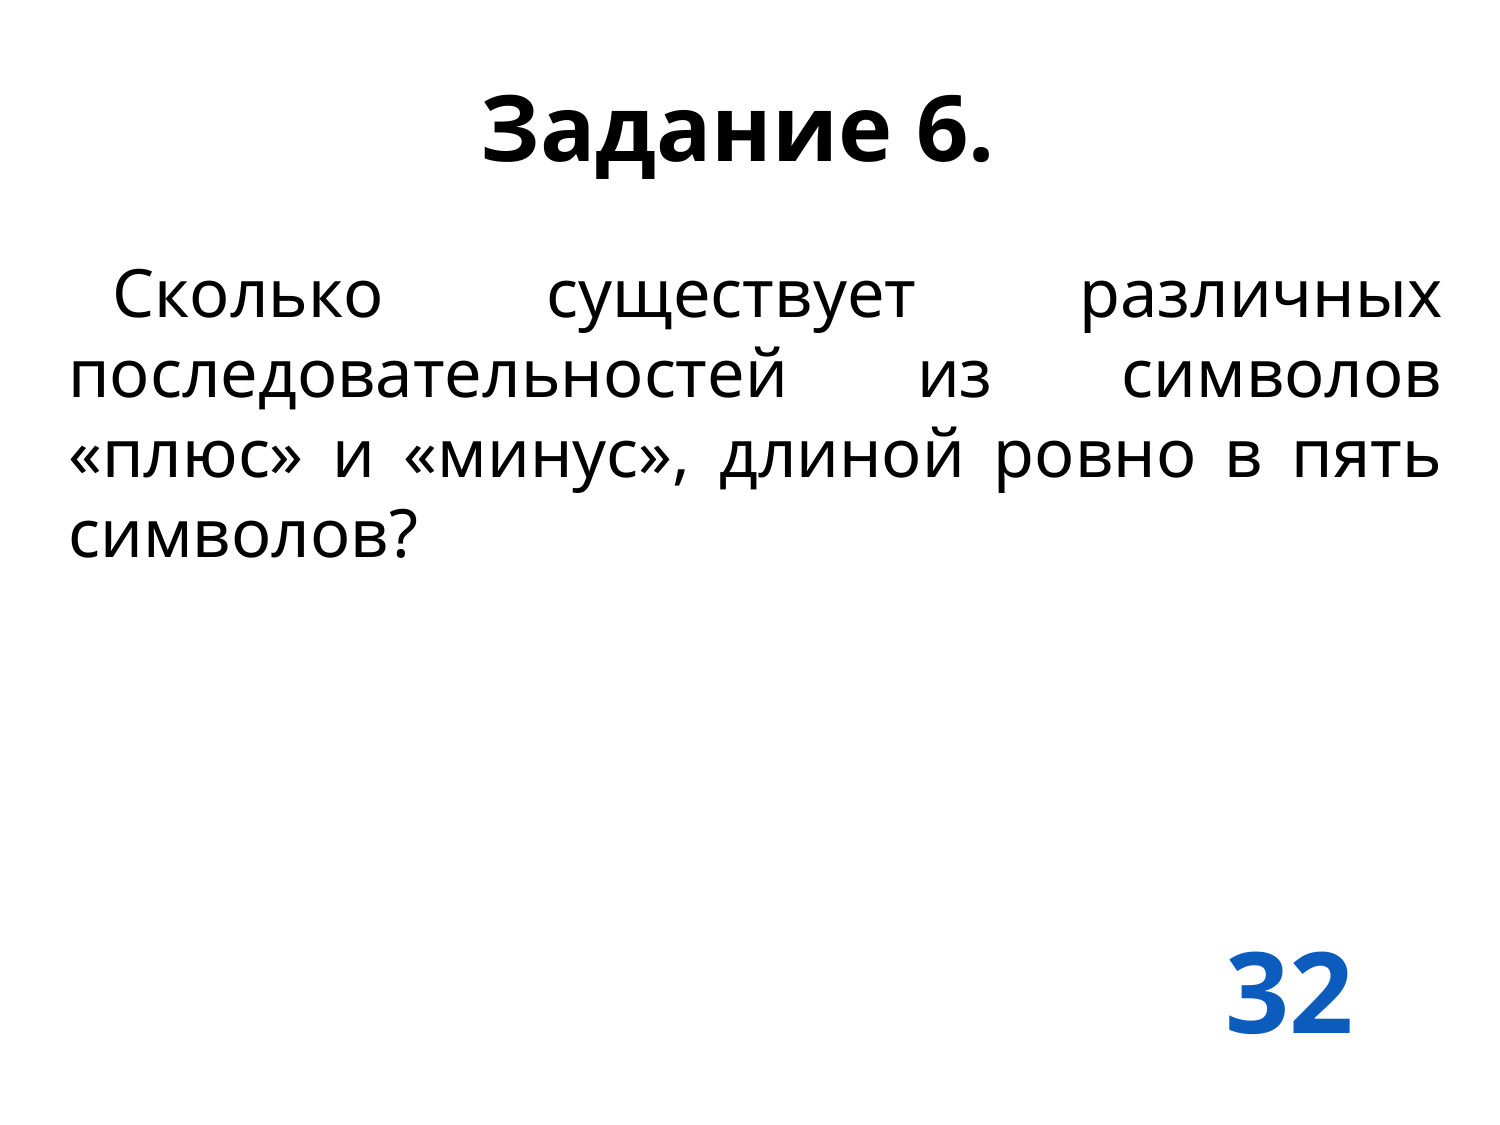

# Задание 6.
Сколько существует различных последовательностей из символов «плюс» и «минус», длиной ровно в пять символов?
32